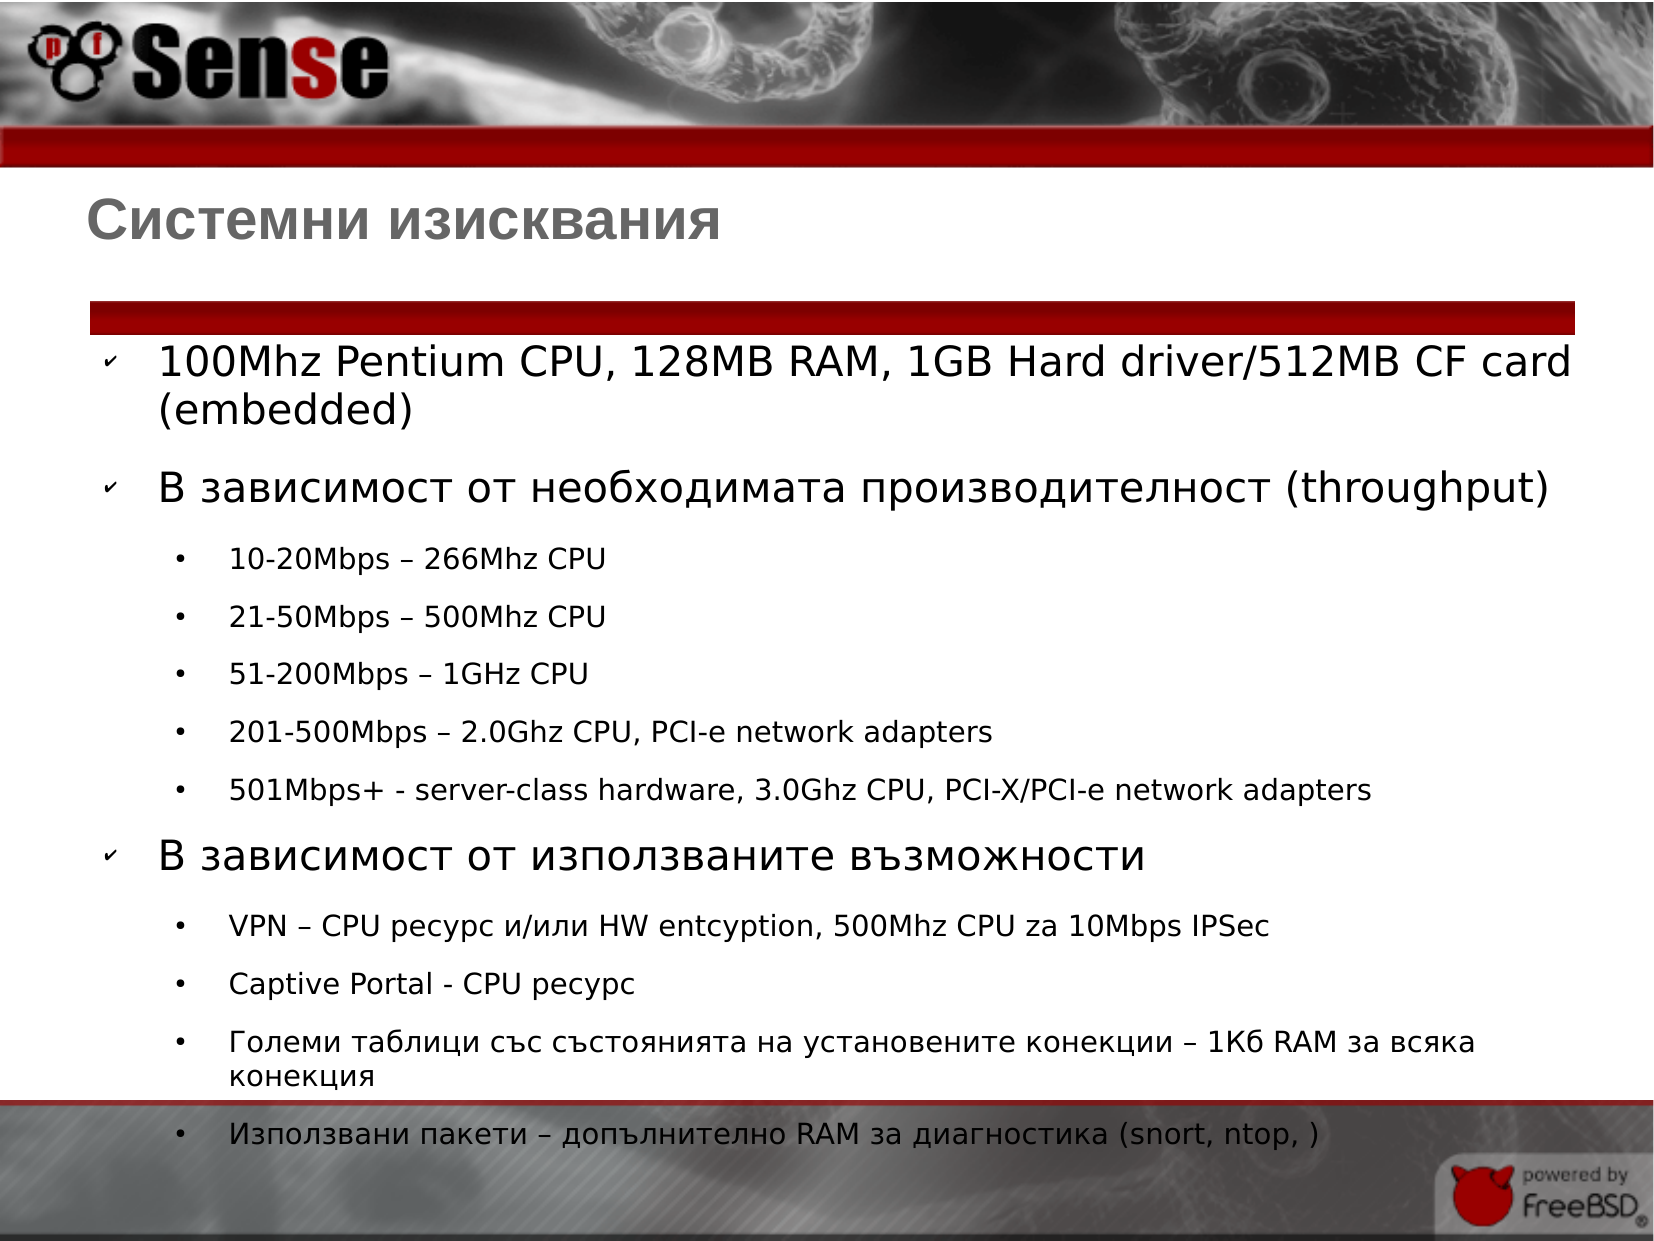

# Системни изисквания
100Mhz Pentium CPU, 128MB RAM, 1GB Hard driver/512MB CF card (embedded)
В зависимост от необходимата производителност (throughput)
10-20Mbps – 266Mhz CPU
21-50Mbps – 500Mhz CPU
51-200Mbps – 1GHz CPU
201-500Mbps – 2.0Ghz CPU, PCI-e network adapters
501Mbps+ - server-class hardware, 3.0Ghz CPU, PCI-X/PCI-e network adapters
В зависимост от използваните възможности
VPN – CPU ресурс и/или HW entcyption, 500Mhz CPU za 10Mbps IPSec
Captive Portal - CPU ресурс
Големи таблици със състоянията на установените конекции – 1Кб RAM за всяка конекция
Използвани пакети – допълнително RAM за диагностика (snort, ntop, )